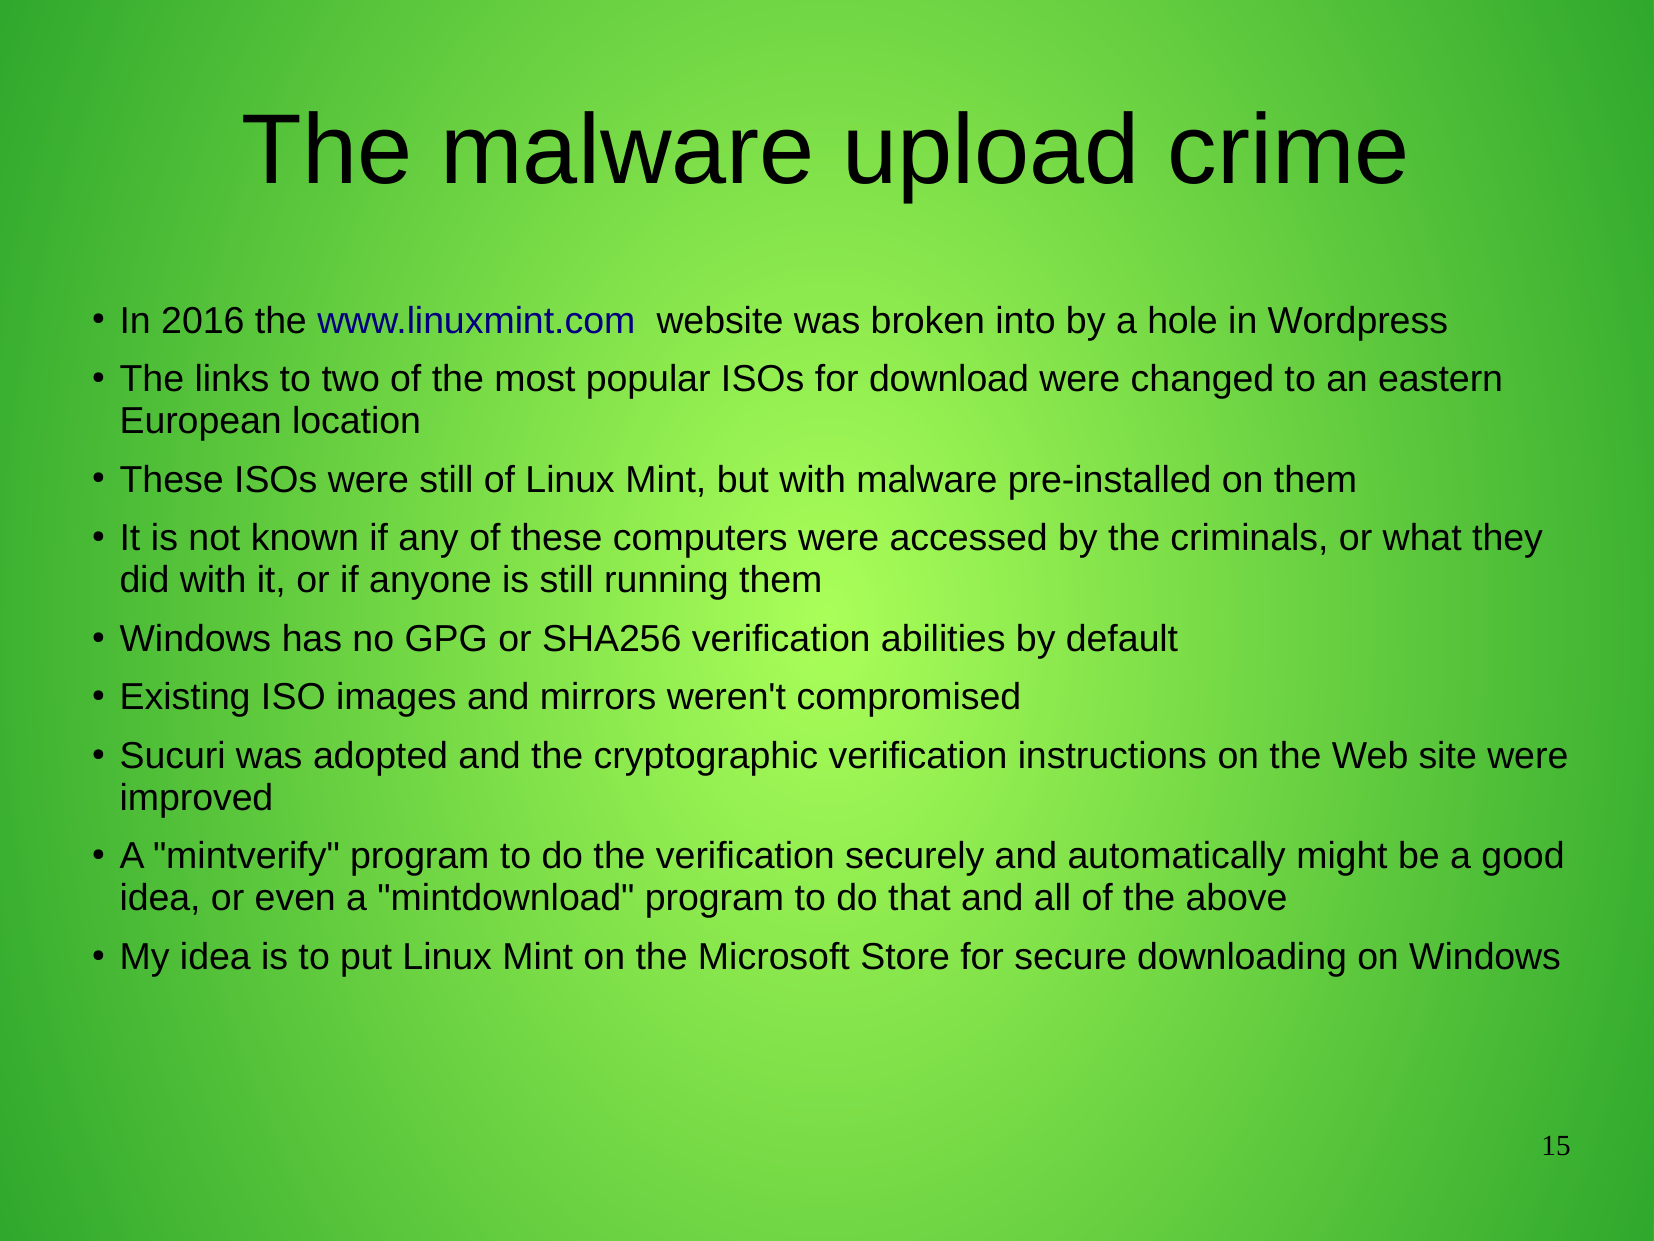

# The malware upload crime
In 2016 the www.linuxmint.com website was broken into by a hole in Wordpress
The links to two of the most popular ISOs for download were changed to an eastern European location
These ISOs were still of Linux Mint, but with malware pre-installed on them
It is not known if any of these computers were accessed by the criminals, or what they did with it, or if anyone is still running them
Windows has no GPG or SHA256 verification abilities by default
Existing ISO images and mirrors weren't compromised
Sucuri was adopted and the cryptographic verification instructions on the Web site were improved
A "mintverify" program to do the verification securely and automatically might be a good idea, or even a "mintdownload" program to do that and all of the above
My idea is to put Linux Mint on the Microsoft Store for secure downloading on Windows
15